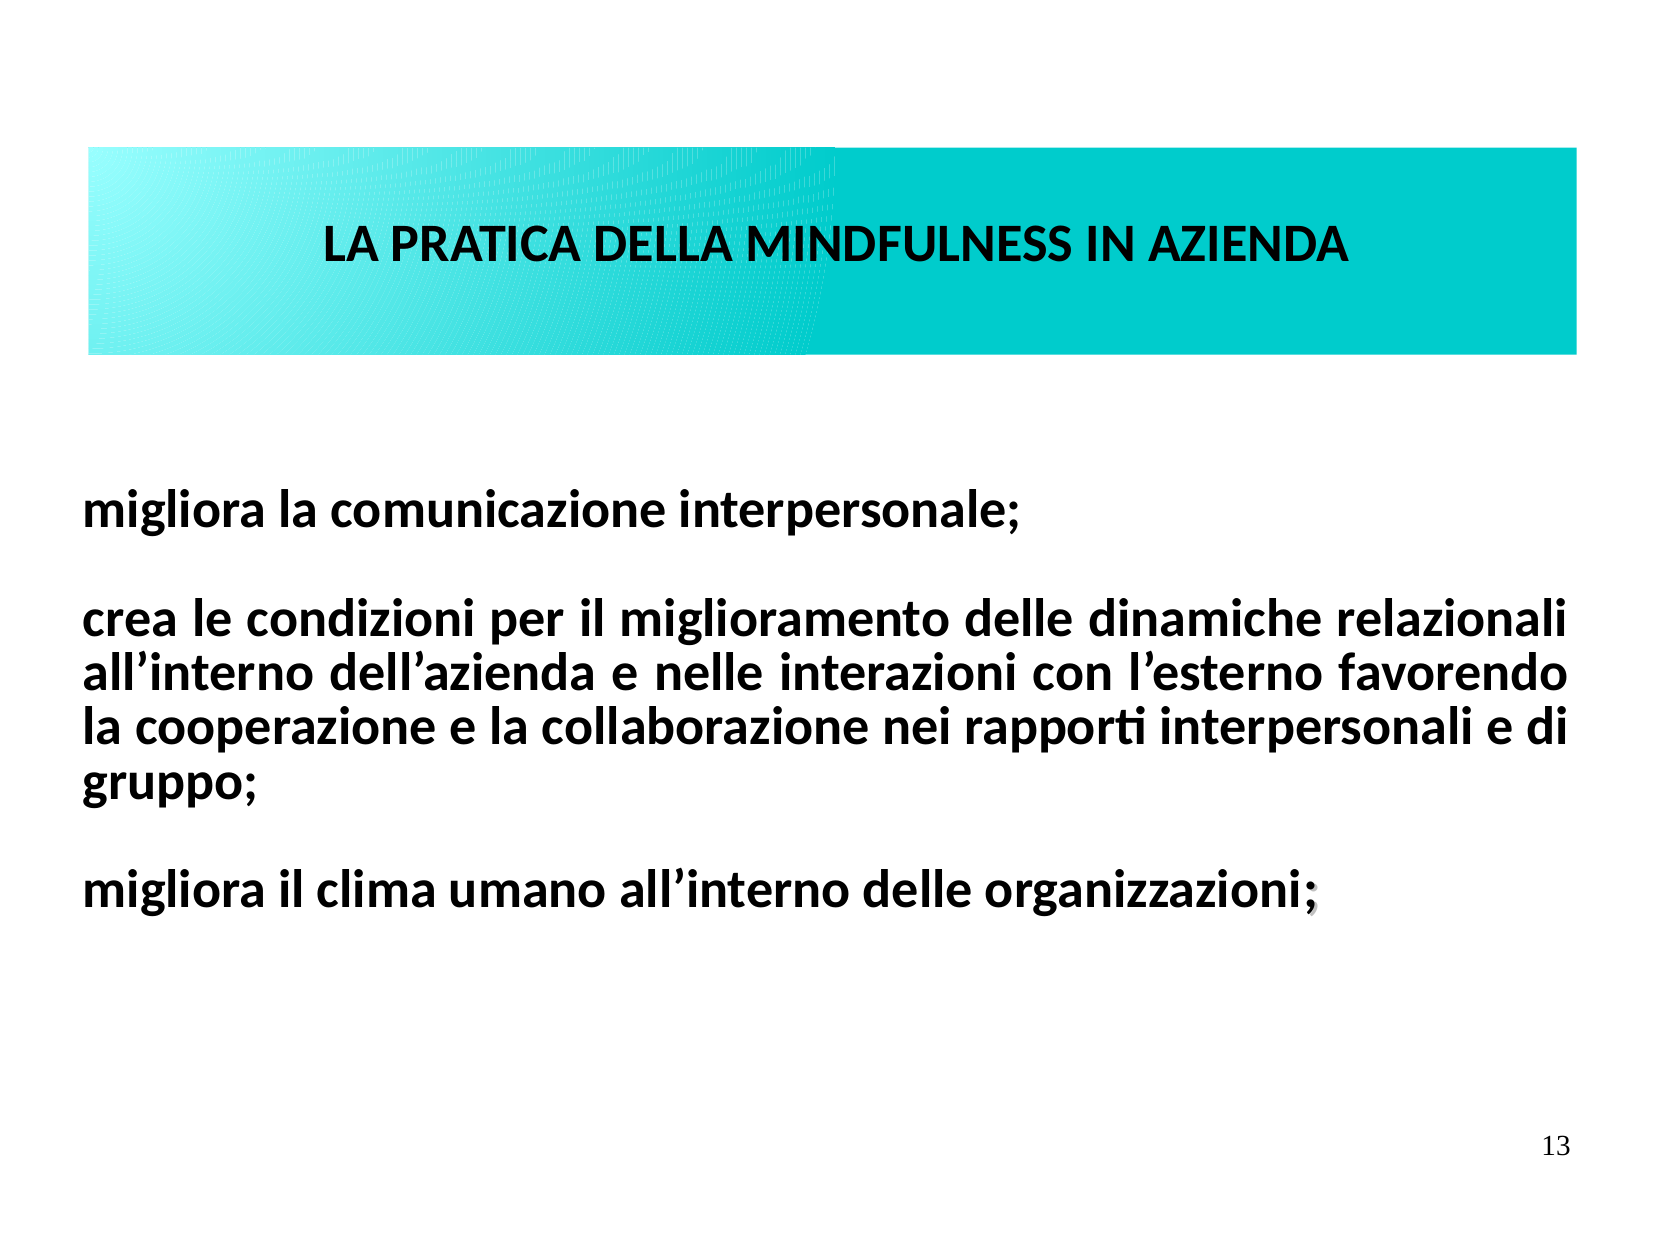

# LA PRATICA DELLA MINDFULNESS IN AZIENDA
migliora la comunicazione interpersonale;
crea le condizioni per il miglioramento delle dinamiche relazionali all’interno dell’azienda e nelle interazioni con l’esterno favorendo la cooperazione e la collaborazione nei rapporti interpersonali e di gruppo;
migliora il clima umano all’interno delle organizzazioni;
13